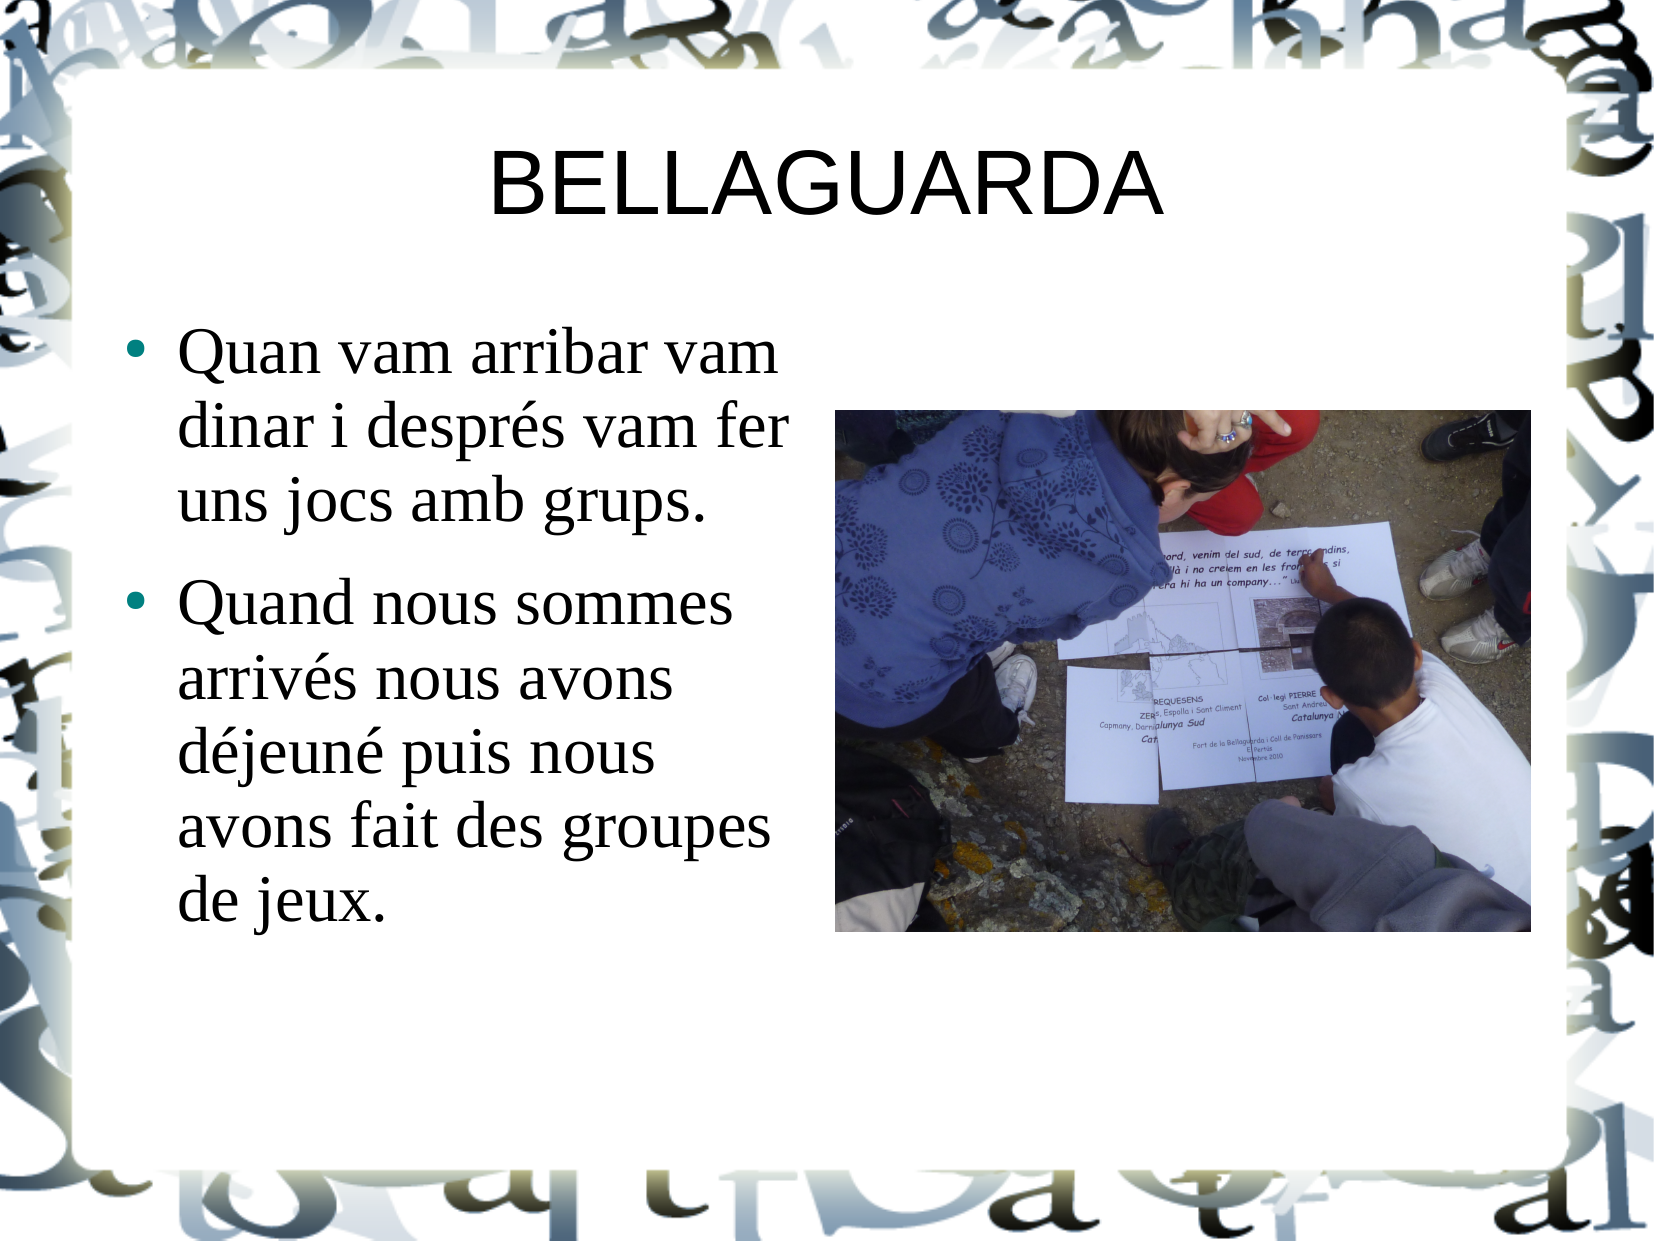

# BELLAGUARDA
Quan vam arribar vam dinar i després vam fer uns jocs amb grups.
Quand nous sommes arrivés nous avons déjeuné puis nous avons fait des groupes de jeux.